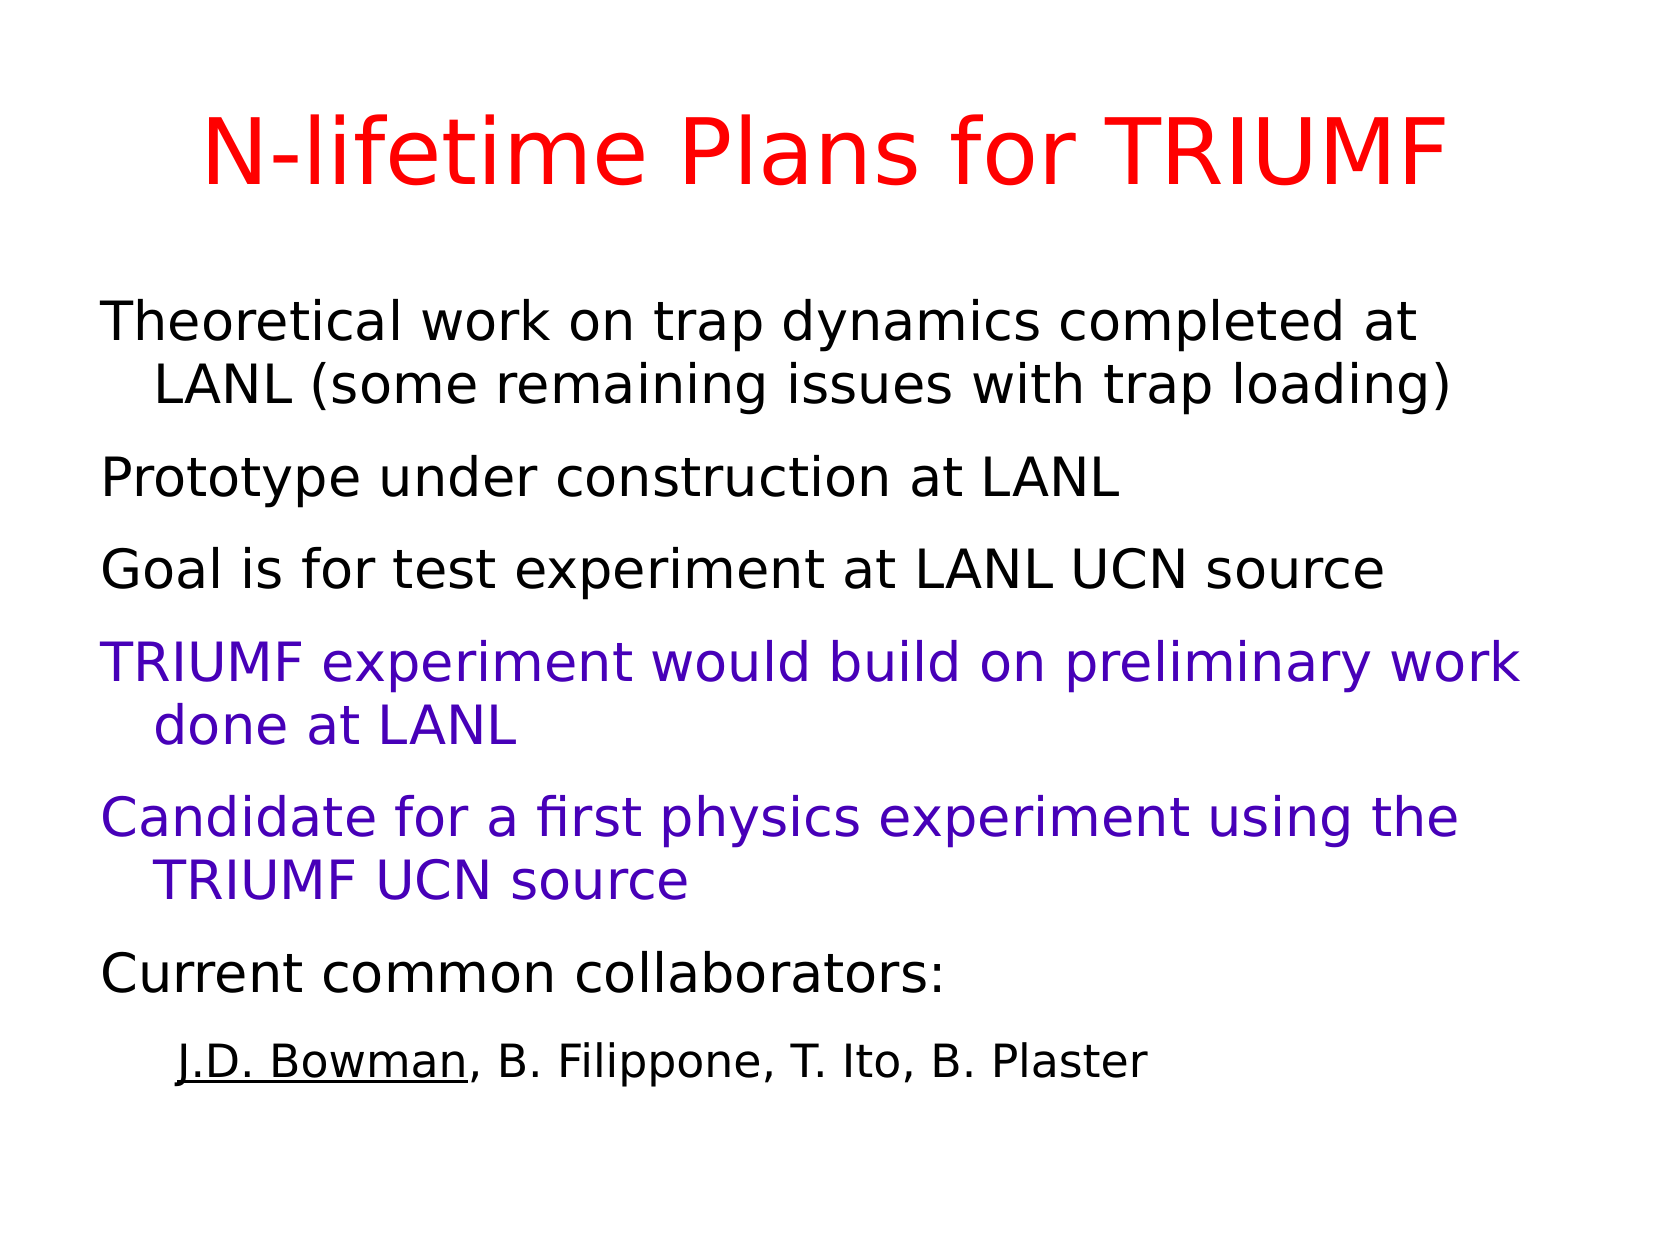

# N-lifetime Plans for TRIUMF
Theoretical work on trap dynamics completed at LANL (some remaining issues with trap loading)
Prototype under construction at LANL
Goal is for test experiment at LANL UCN source
TRIUMF experiment would build on preliminary work done at LANL
Candidate for a first physics experiment using the TRIUMF UCN source
Current common collaborators:
J.D. Bowman, B. Filippone, T. Ito, B. Plaster